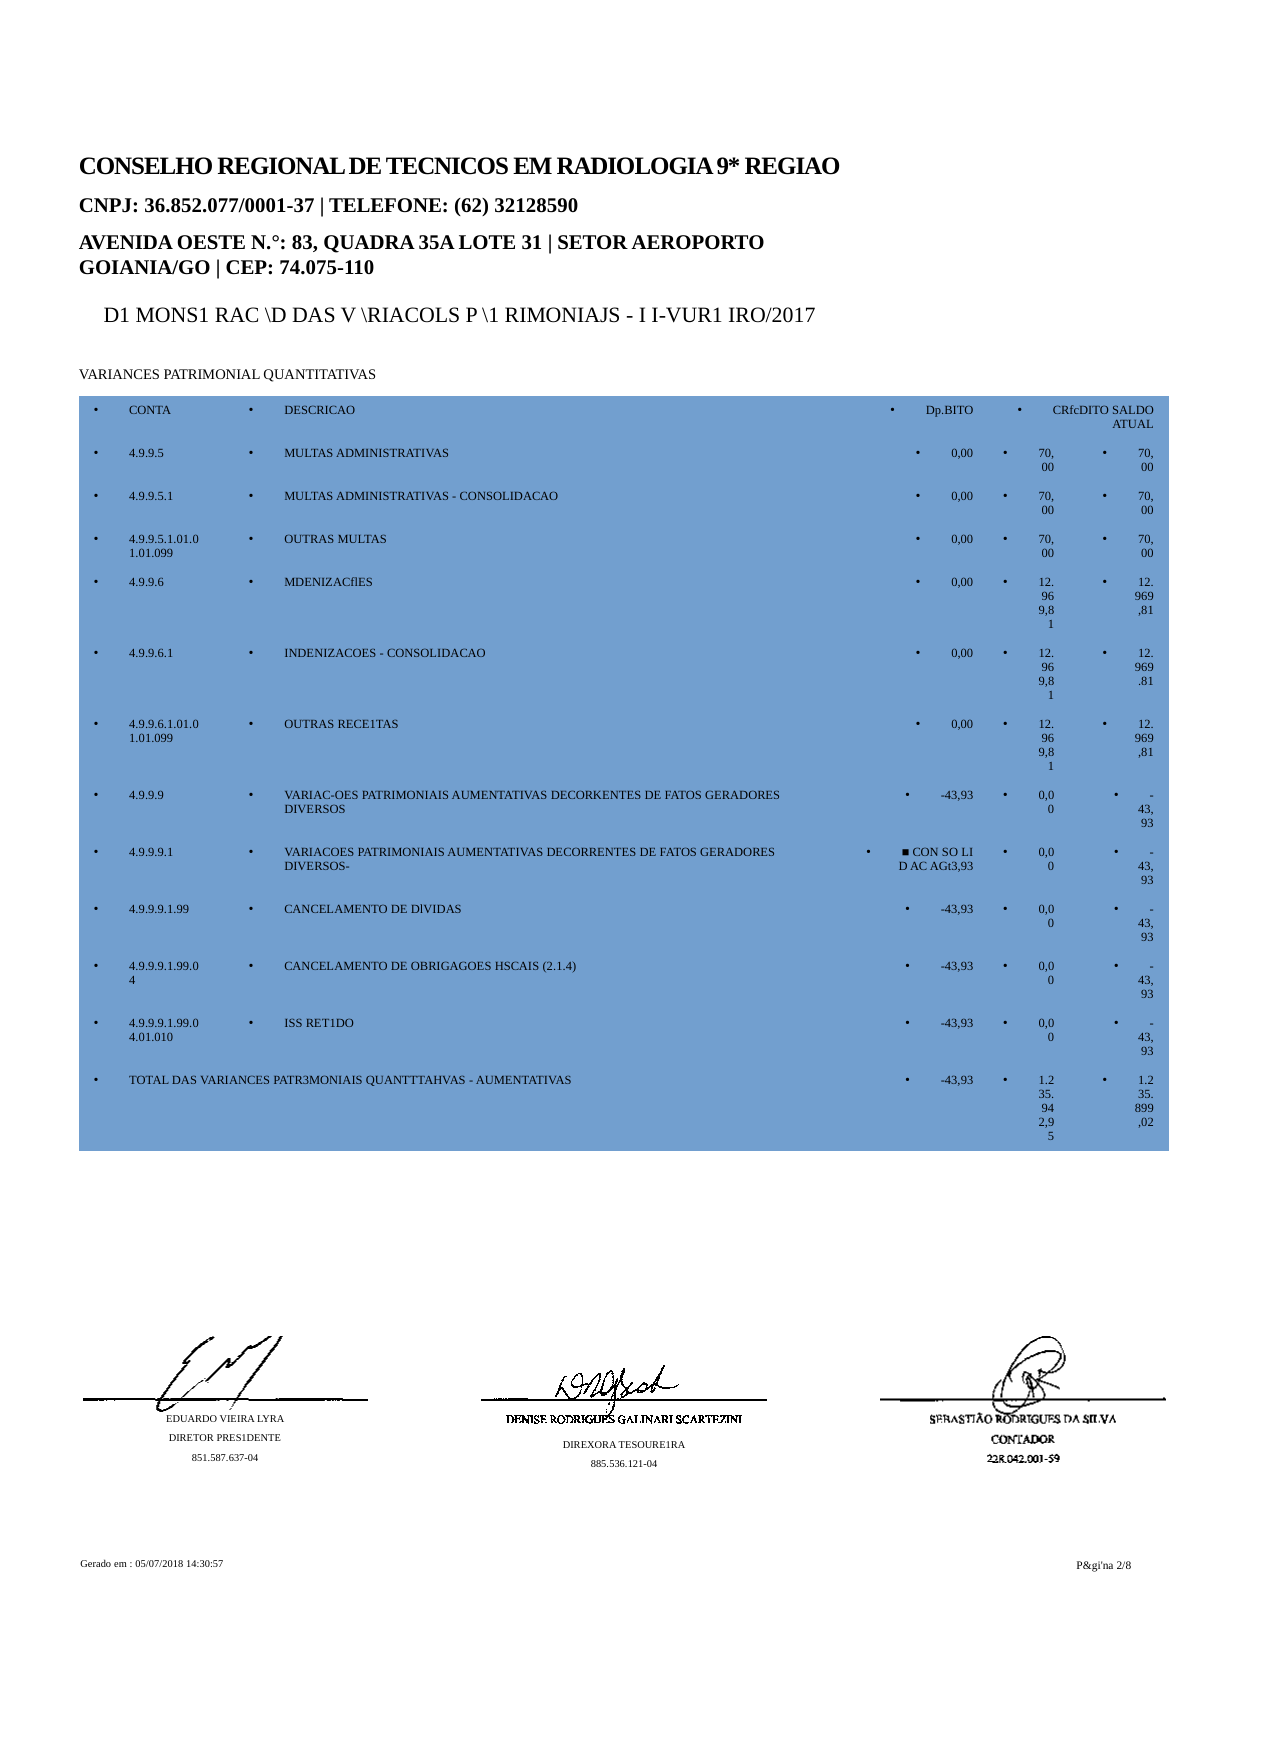

CONSELHO REGIONAL DE TECNICOS EM RADIOLOGIA 9* REGIAO
CNPJ: 36.852.077/0001-37 | TELEFONE: (62) 32128590
AVENIDA OESTE N.°: 83, QUADRA 35A LOTE 31 | SETOR AEROPORTO
GOIANIA/GO | CEP: 74.075-110
D1 MONS1 RAC \D DAS V \RIACOLS P \1 RIMONIAJS - I I-VUR1 IRO/2017
VARIANCES PATRIMONIAL QUANTITATIVAS
| CONTA | descricao | Dp.BITO | CRfcDITO SALDO ATUAL | |
| --- | --- | --- | --- | --- |
| 4.9.9.5 | MULTAS ADMINISTRATIVAS | 0,00 | 70,00 | 70,00 |
| 4.9.9.5.1 | MULTAS ADMINISTRATIVAS - CONSOLIDACAO | 0,00 | 70,00 | 70,00 |
| 4.9.9.5.1.01.01.01.099 | OUTRAS MULTAS | 0,00 | 70,00 | 70,00 |
| 4.9.9.6 | MDENIZACflES | 0,00 | 12.969,81 | 12.969,81 |
| 4.9.9.6.1 | INDENIZACOES - CONSOLIDACAO | 0,00 | 12.969,81 | 12.969.81 |
| 4.9.9.6.1.01.01.01.099 | OUTRAS RECE1TAS | 0,00 | 12.969,81 | 12.969,81 |
| 4.9.9.9 | VARIAC-OES PATRIMONIAIS AUMENTATIVAS DECORKENTES DE FATOS GERADORES DIVERSOS | -43,93 | 0,00 | -43,93 |
| 4.9.9.9.1 | VARIACOES PATRIMONIAIS AUMENTATIVAS DECORRENTES DE FATOS GERADORES DIVERSOS- | ■ CON SO LI D AC AGt3,93 | 0,00 | -43,93 |
| 4.9.9.9.1.99 | CANCELAMENTO DE DlVIDAS | -43,93 | 0,00 | -43,93 |
| 4.9.9.9.1.99.04 | CANCELAMENTO DE OBRIGAGOES HSCAIS (2.1.4) | -43,93 | 0,00 | -43,93 |
| 4.9.9.9.1.99.04.01.010 | ISS RET1DO | -43,93 | 0,00 | -43,93 |
| TOTAL DAS VARIANCES PATR3MONIAIS QUANTTTAHVAS - AUMENTATIVAS | | -43,93 | 1.235.942,95 | 1.235.899,02 |
EDUARDO VIEIRA LYRA DIRETOR PRES1DENTE 851.587.637-04
DIREXORA TESOURE1RA 885.536.121-04
Gerado em : 05/07/2018 14:30:57
P&gi'na 2/8